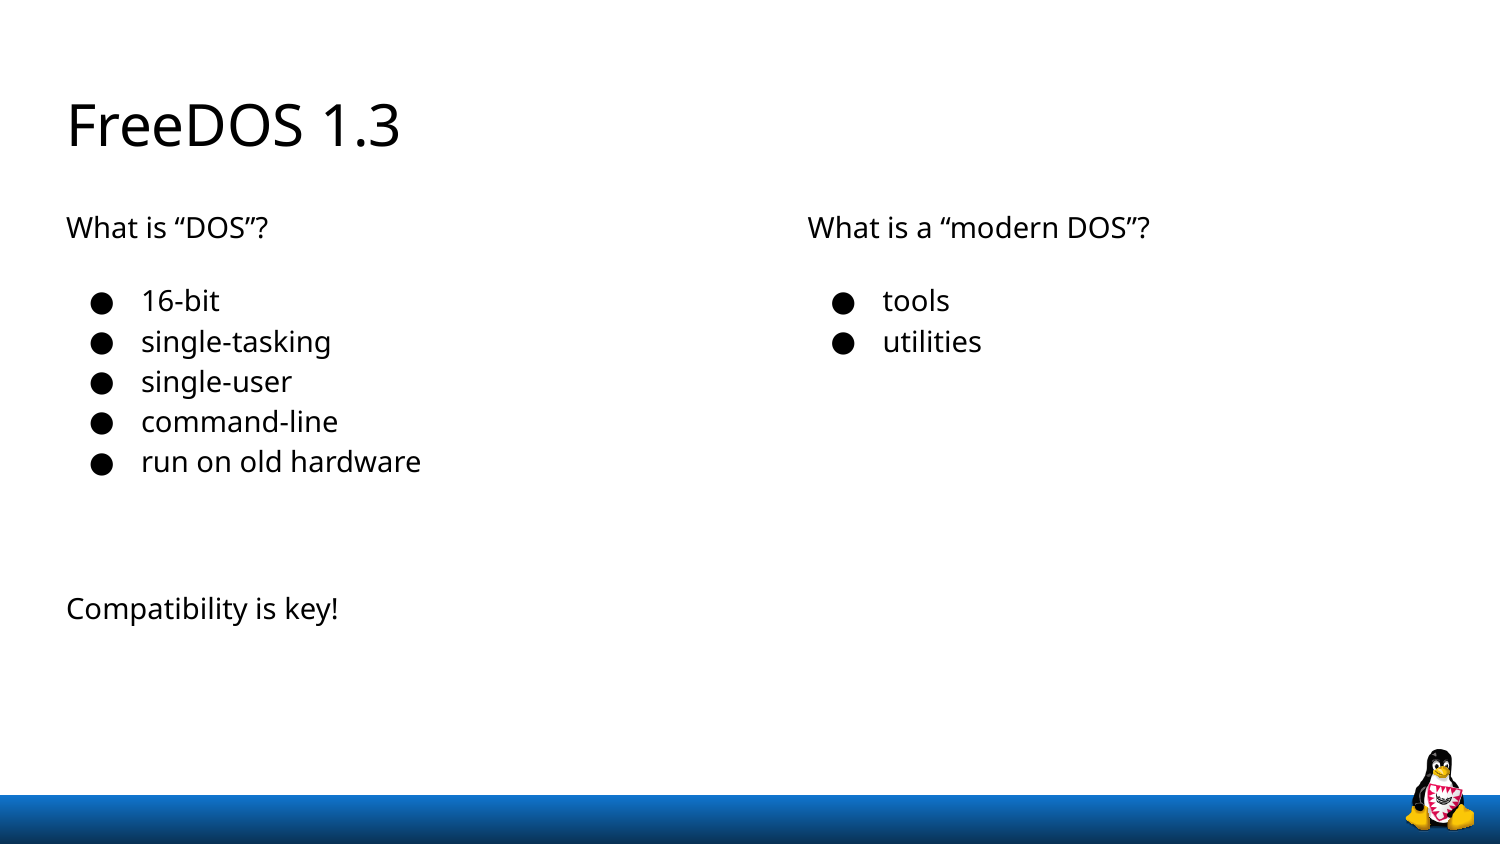

# FreeDOS 1.3
What is “DOS”?
16-bit
single-tasking
single-user
command-line
run on old hardware
Compatibility is key!
What is a “modern DOS”?
tools
utilities